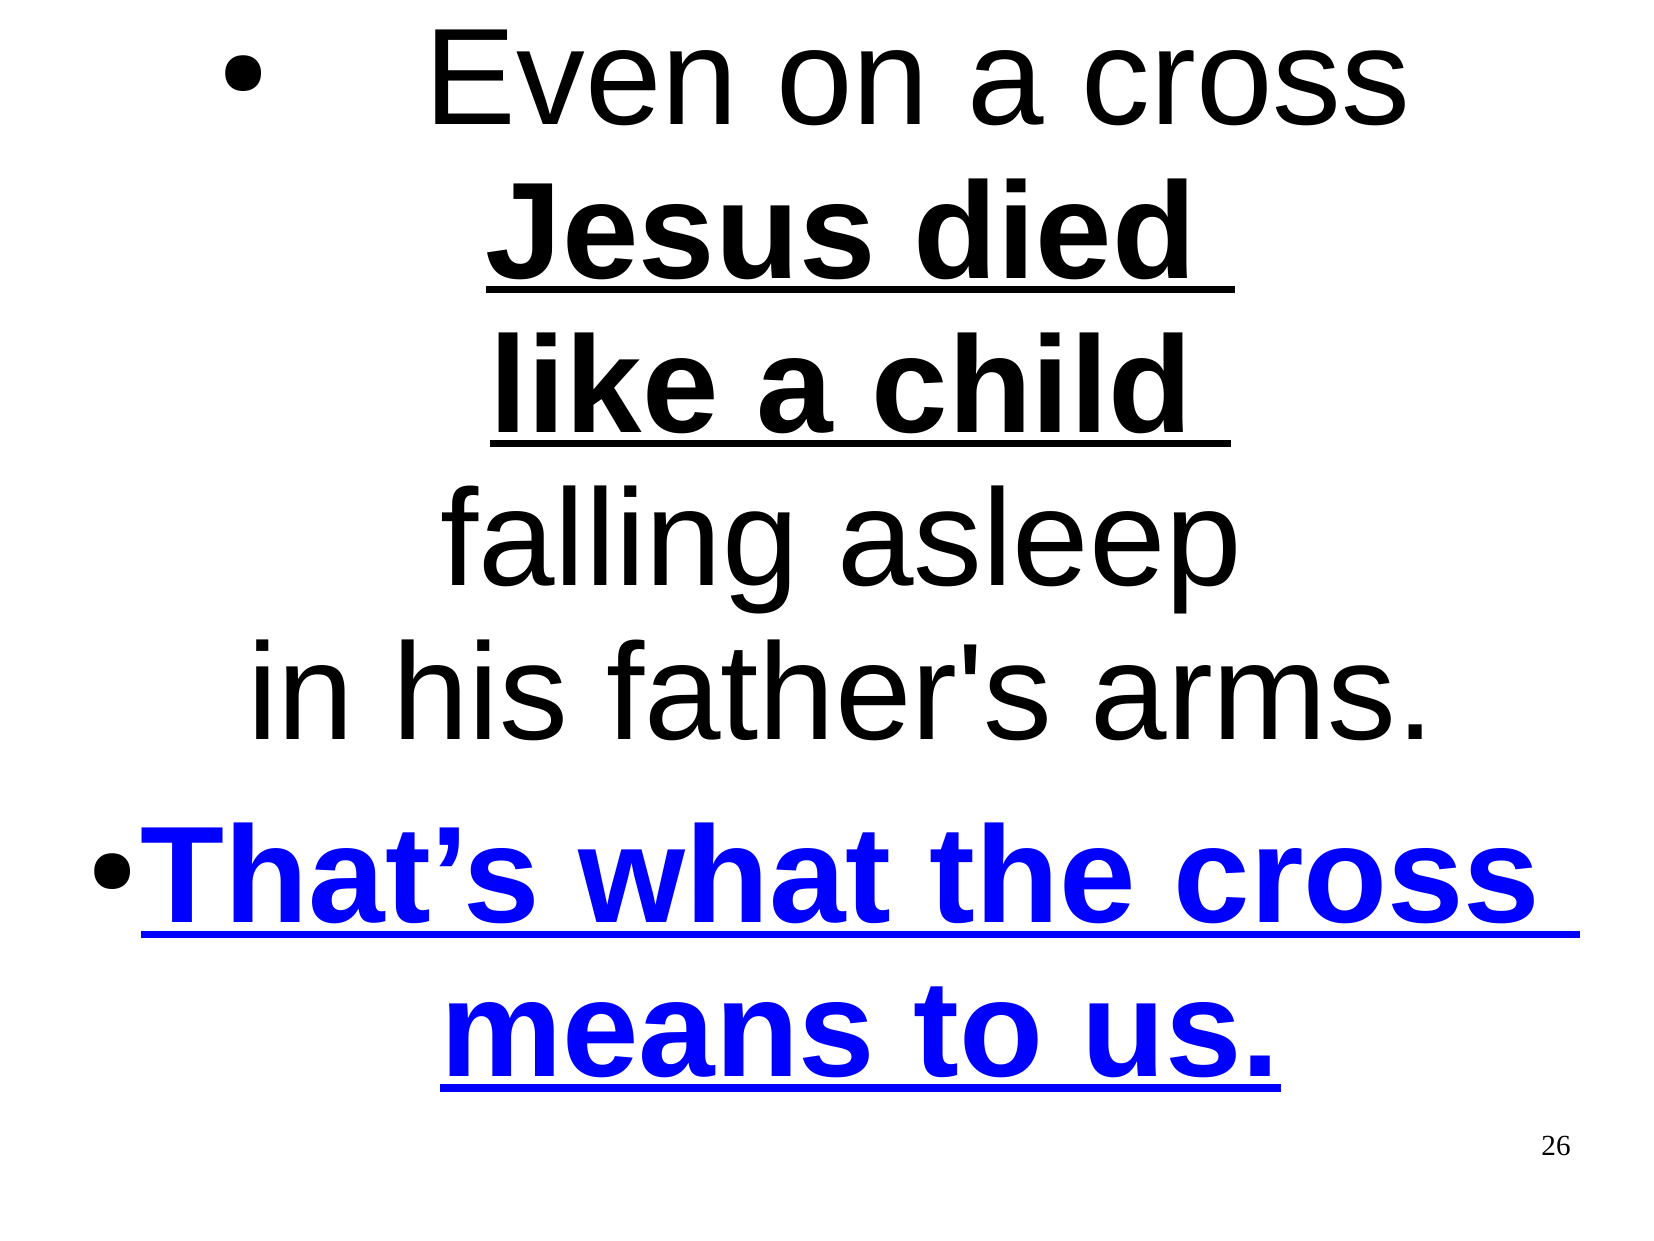

# Even on a cross Jesus died like a child falling asleep in his father's arms.
That’s what the cross
means to us.
26